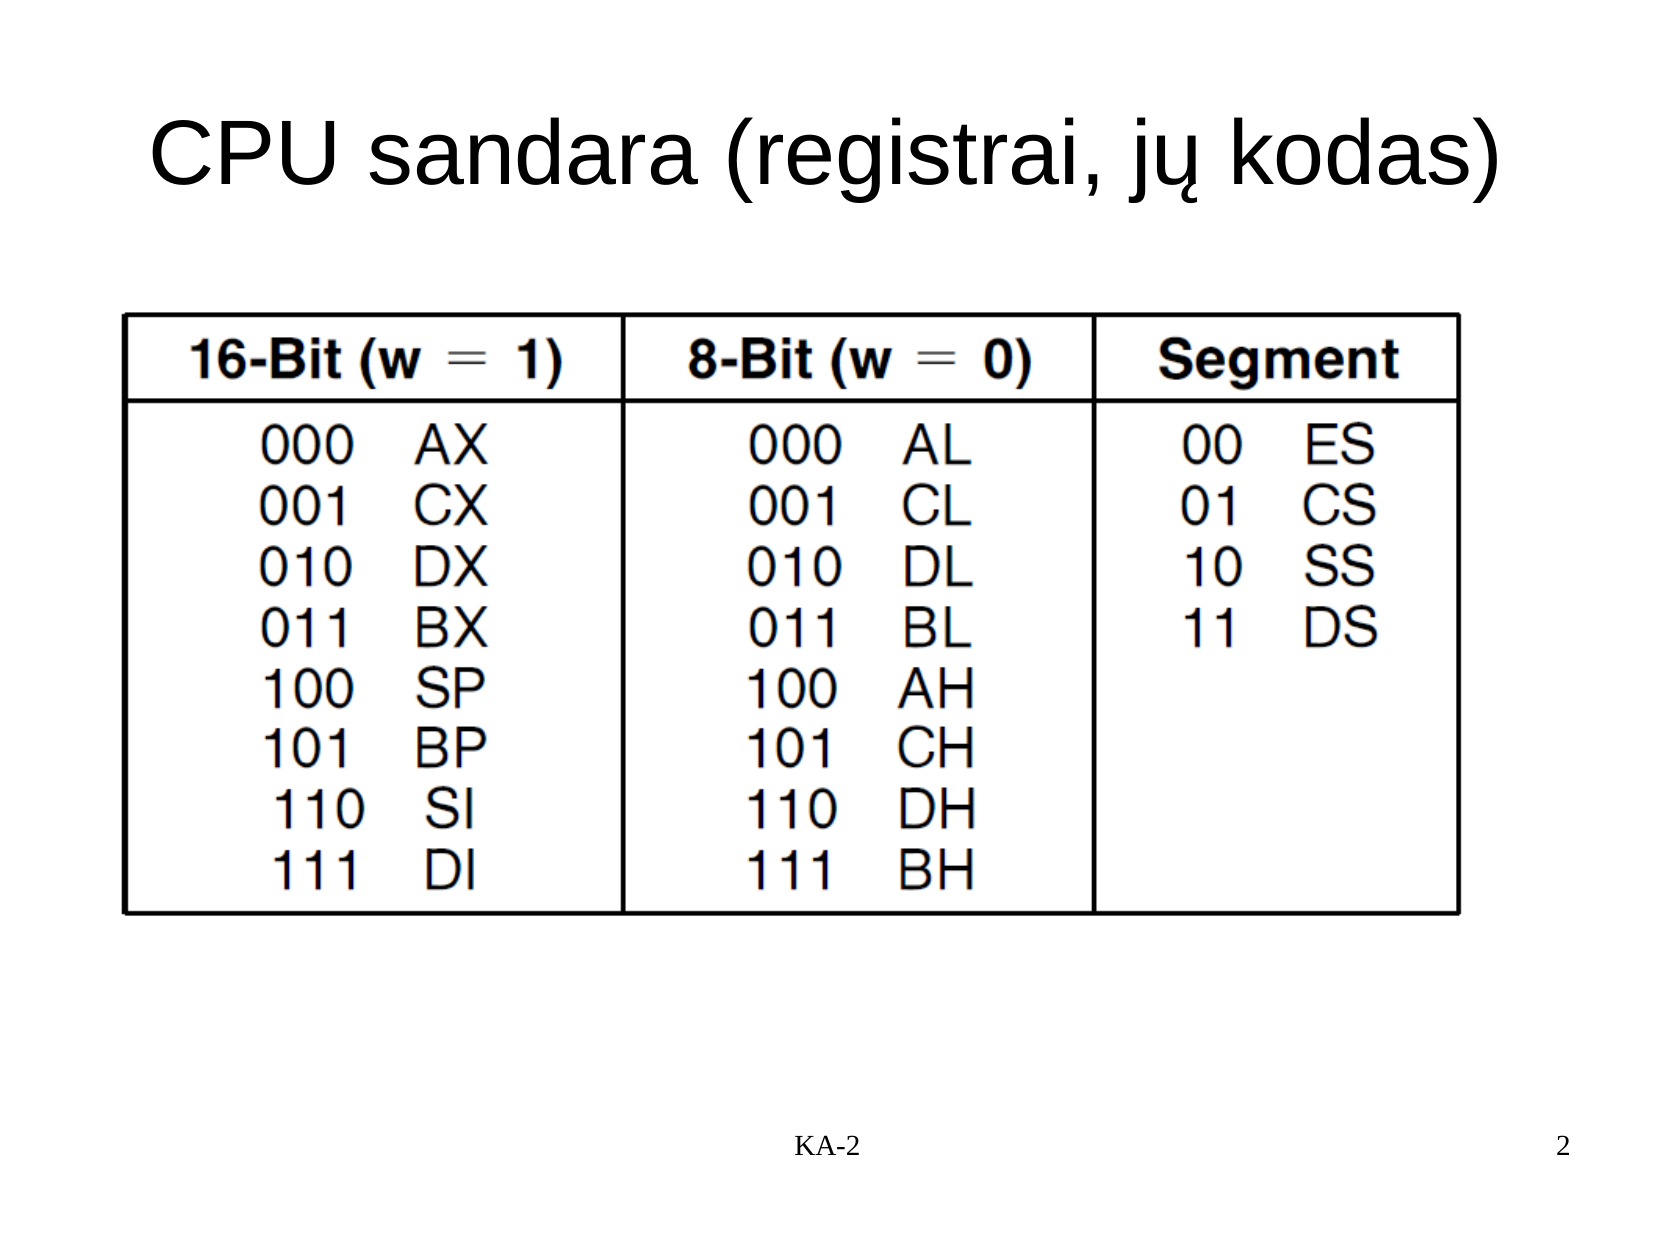

# CPU sandara (registrai, jų kodas)
KA-2
2